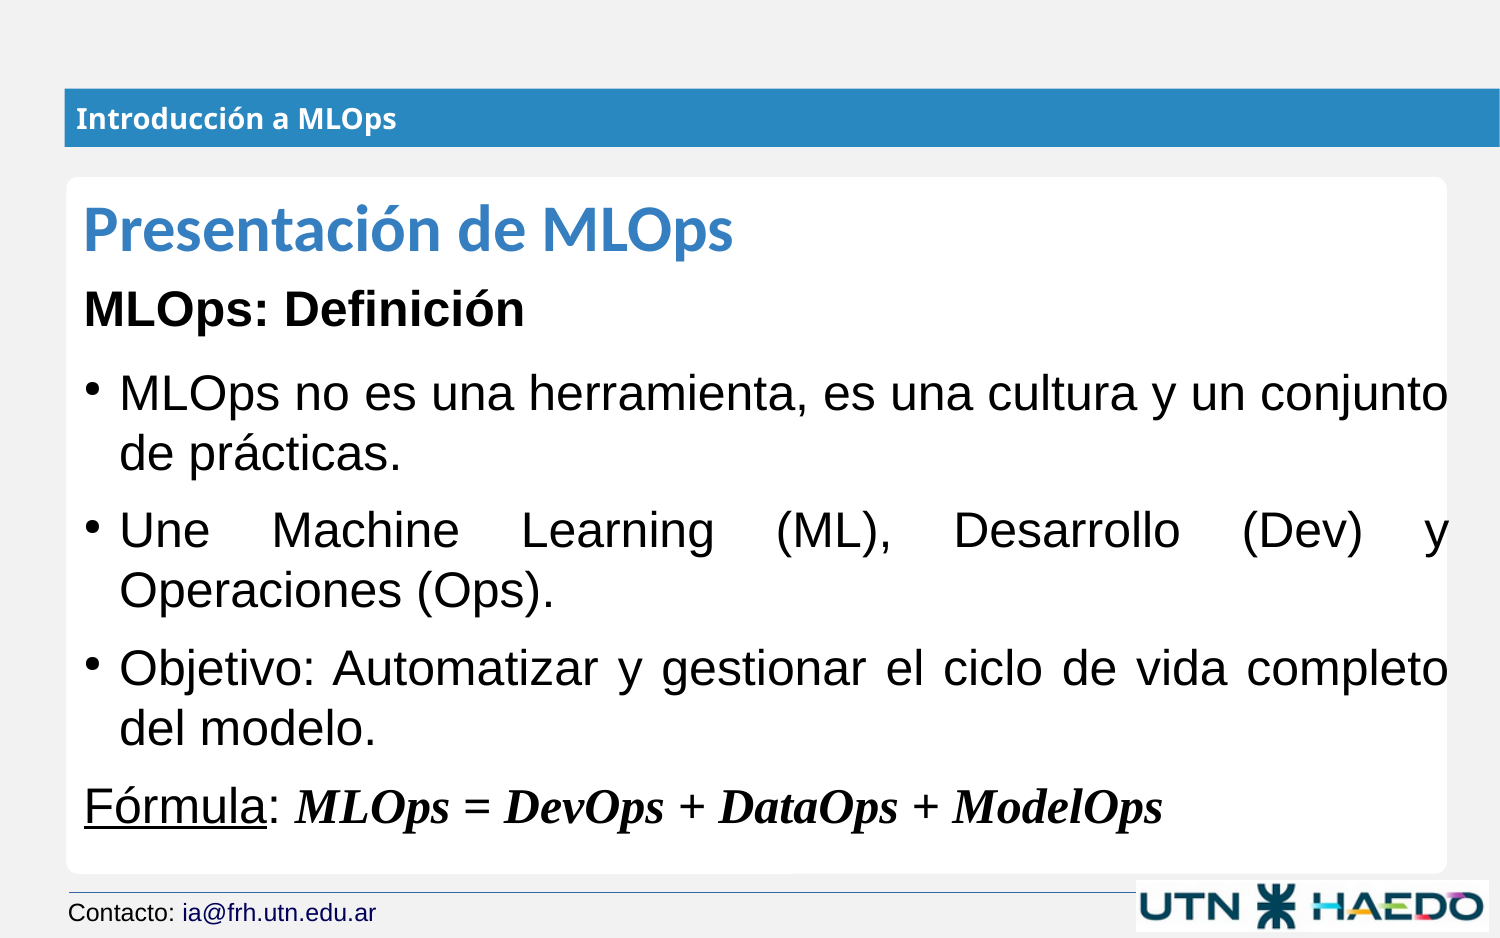

Introducción a MLOps
Presentación de MLOps
MLOps: Definición
MLOps no es una herramienta, es una cultura y un conjunto de prácticas.
Une Machine Learning (ML), Desarrollo (Dev) y Operaciones (Ops).
Objetivo: Automatizar y gestionar el ciclo de vida completo del modelo.
Fórmula: MLOps = DevOps + DataOps + ModelOps